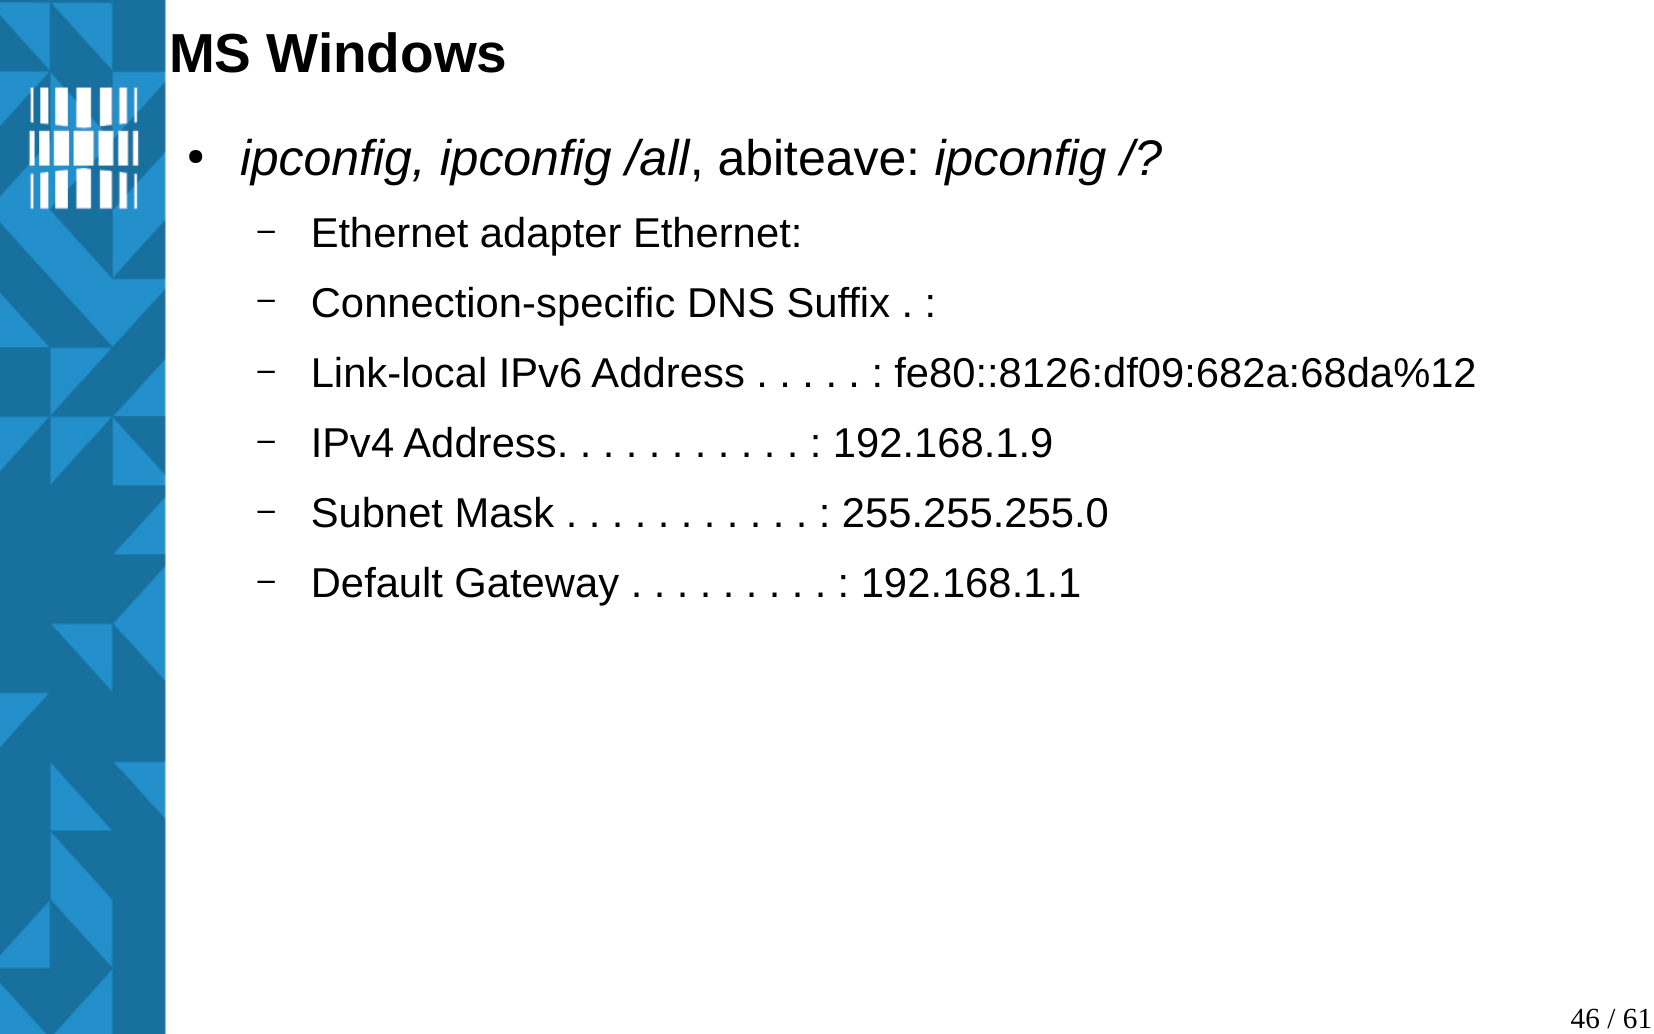

# MS Windows
ipconfig, ipconfig /all, abiteave: ipconfig /?
Ethernet adapter Ethernet:
Connection-specific DNS Suffix . :
Link-local IPv6 Address . . . . . : fe80::8126:df09:682a:68da%12
IPv4 Address. . . . . . . . . . . : 192.168.1.9
Subnet Mask . . . . . . . . . . . : 255.255.255.0
Default Gateway . . . . . . . . . : 192.168.1.1
46